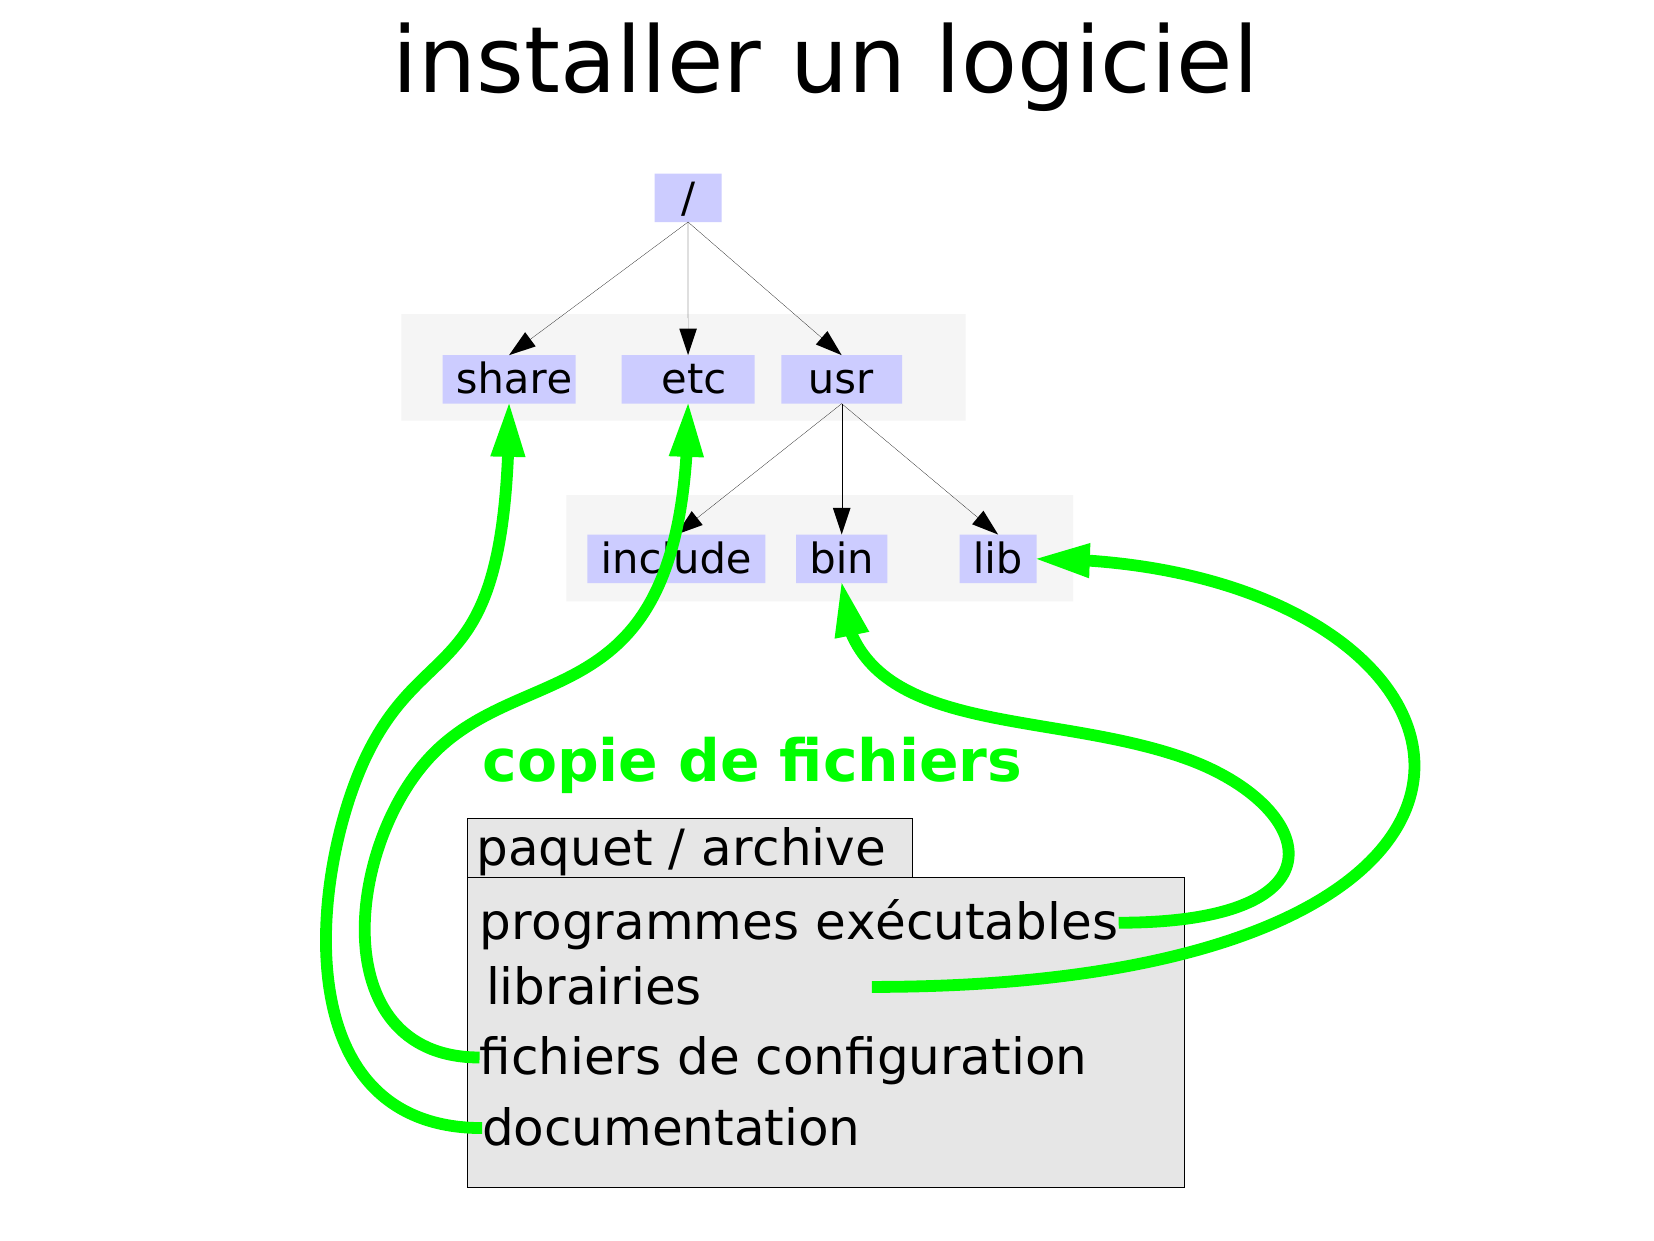

# installer un logiciel
 /
 share
 etc
 usr
 include
 bin
 lib
copie de fichiers
paquet / archive
programmes exécutables
librairies
fichiers de configuration
documentation